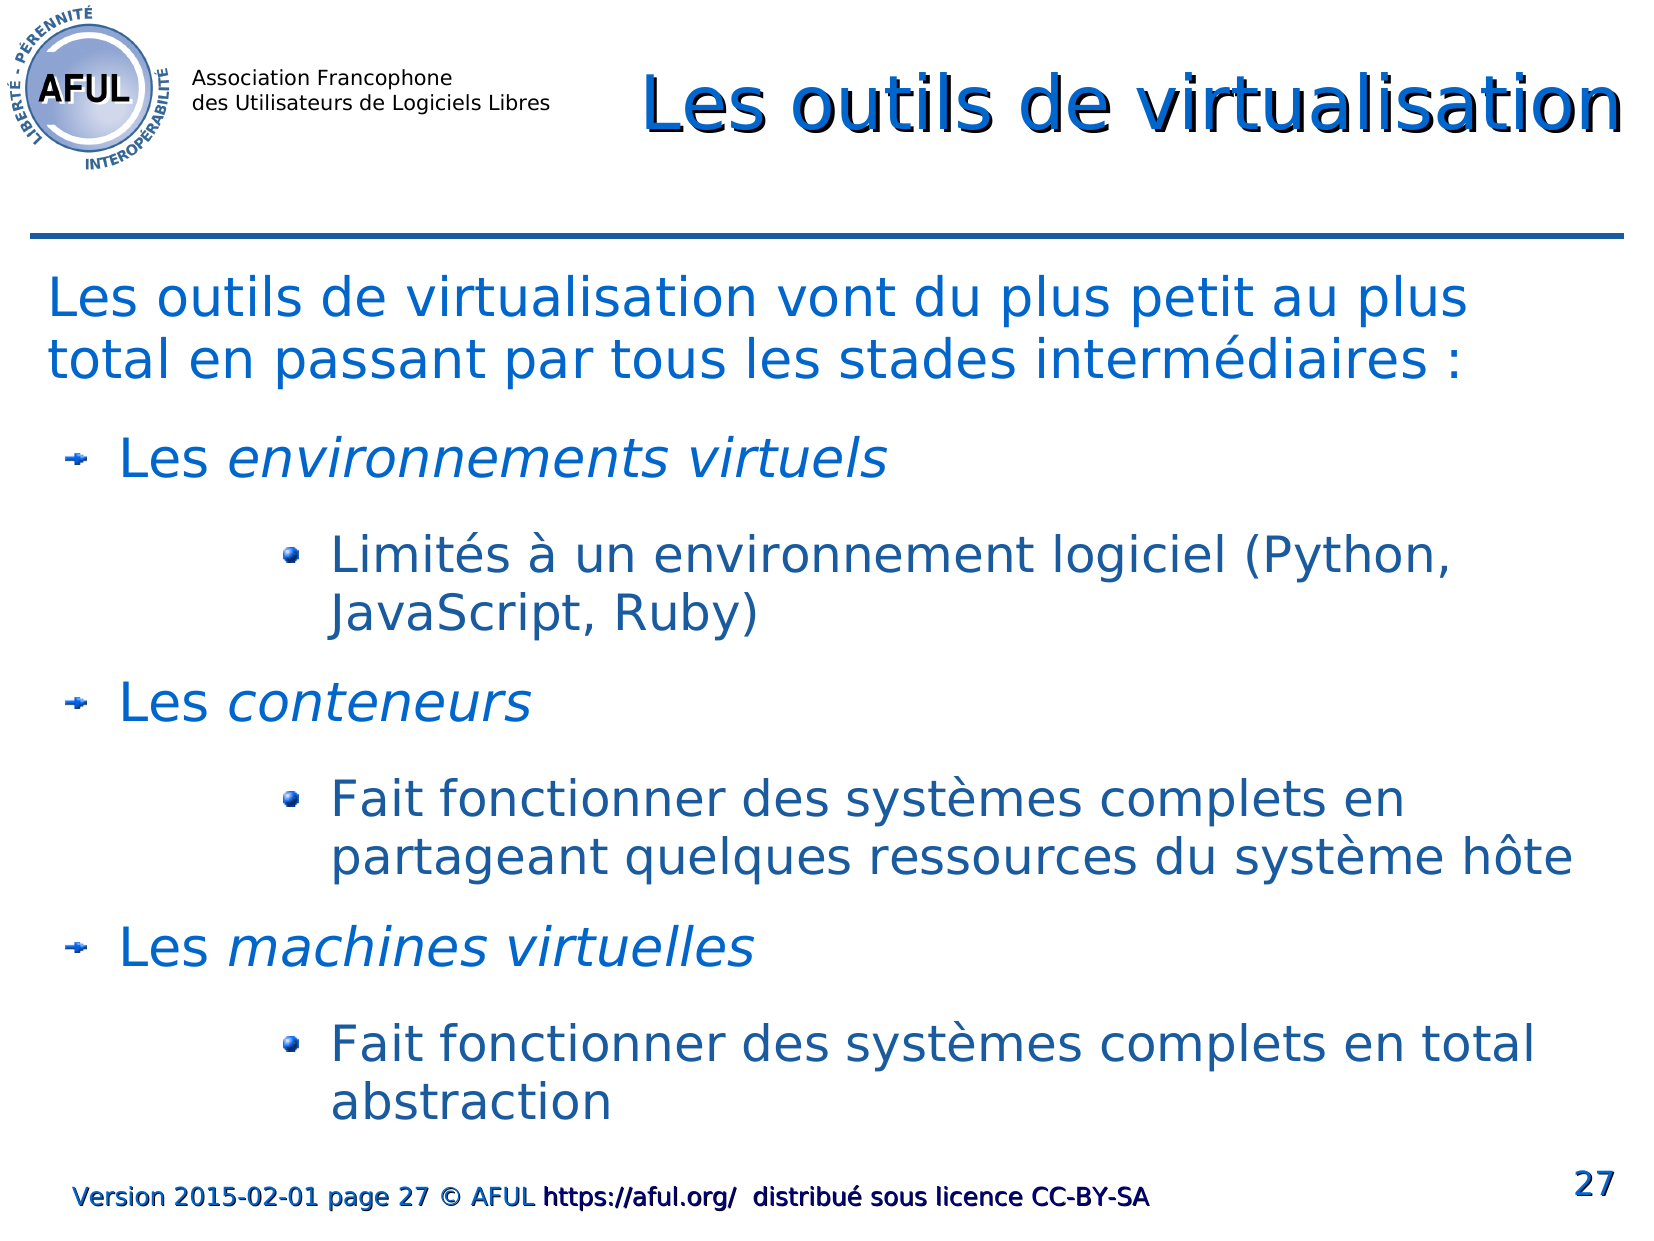

# Les outils de virtualisation
Les outils de virtualisation vont du plus petit au plus total en passant par tous les stades intermédiaires :
Les environnements virtuels
Limités à un environnement logiciel (Python, JavaScript, Ruby)
Les conteneurs
Fait fonctionner des systèmes complets en partageant quelques ressources du système hôte
Les machines virtuelles
Fait fonctionner des systèmes complets en total abstraction